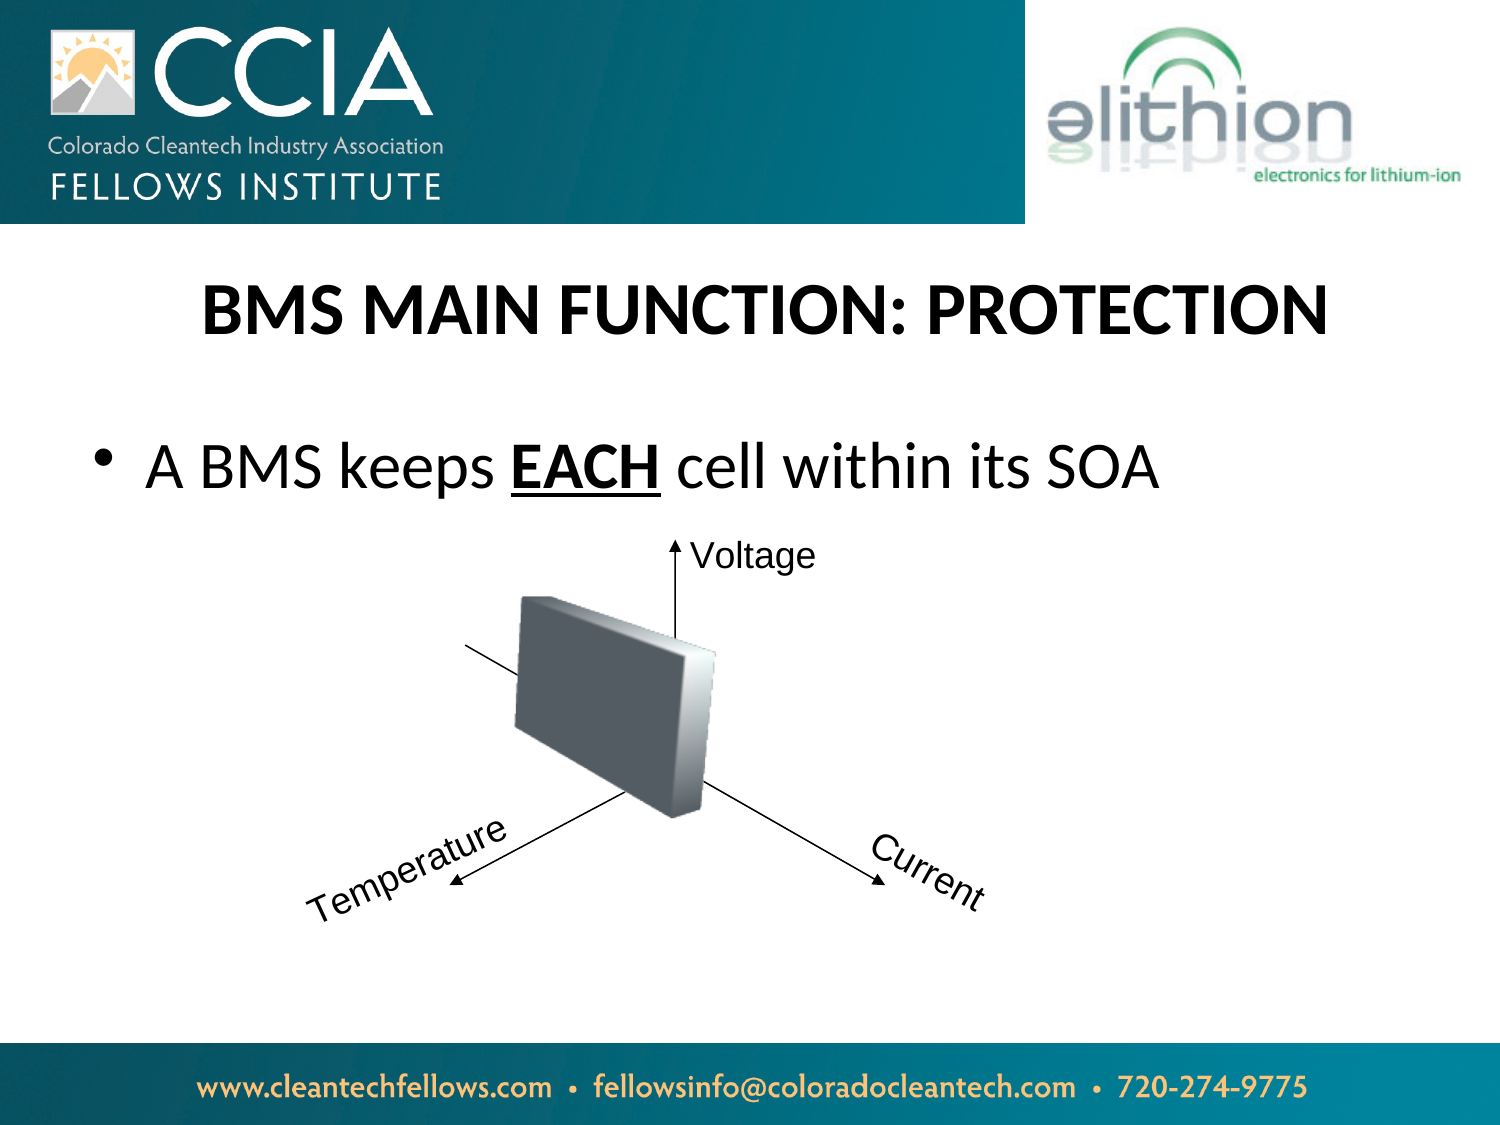

BMS MAIN FUNCTION: PROTECTION
A BMS keeps EACH cell within its SOA
Voltage
Temperature
Current